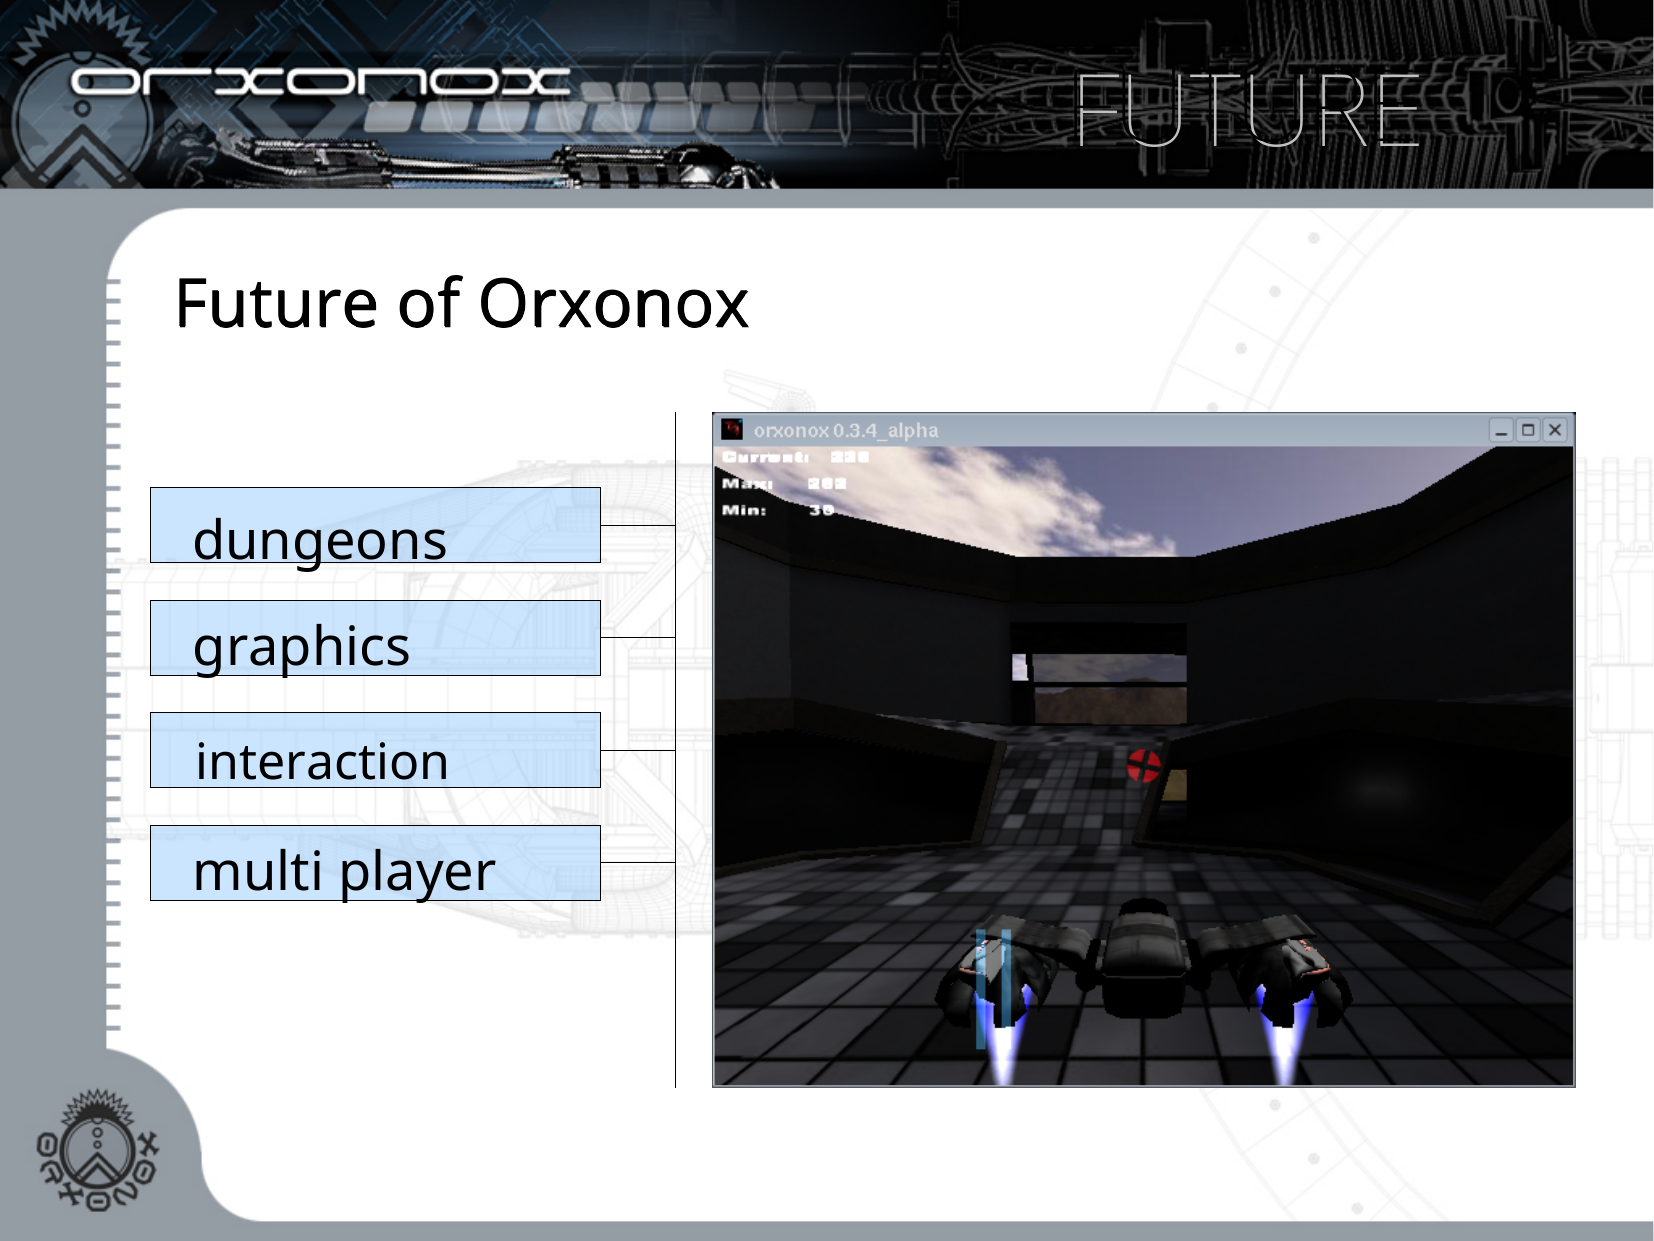

FUTURE
Future of Orxonox
 dungeons
 graphics
 interaction
 multi player